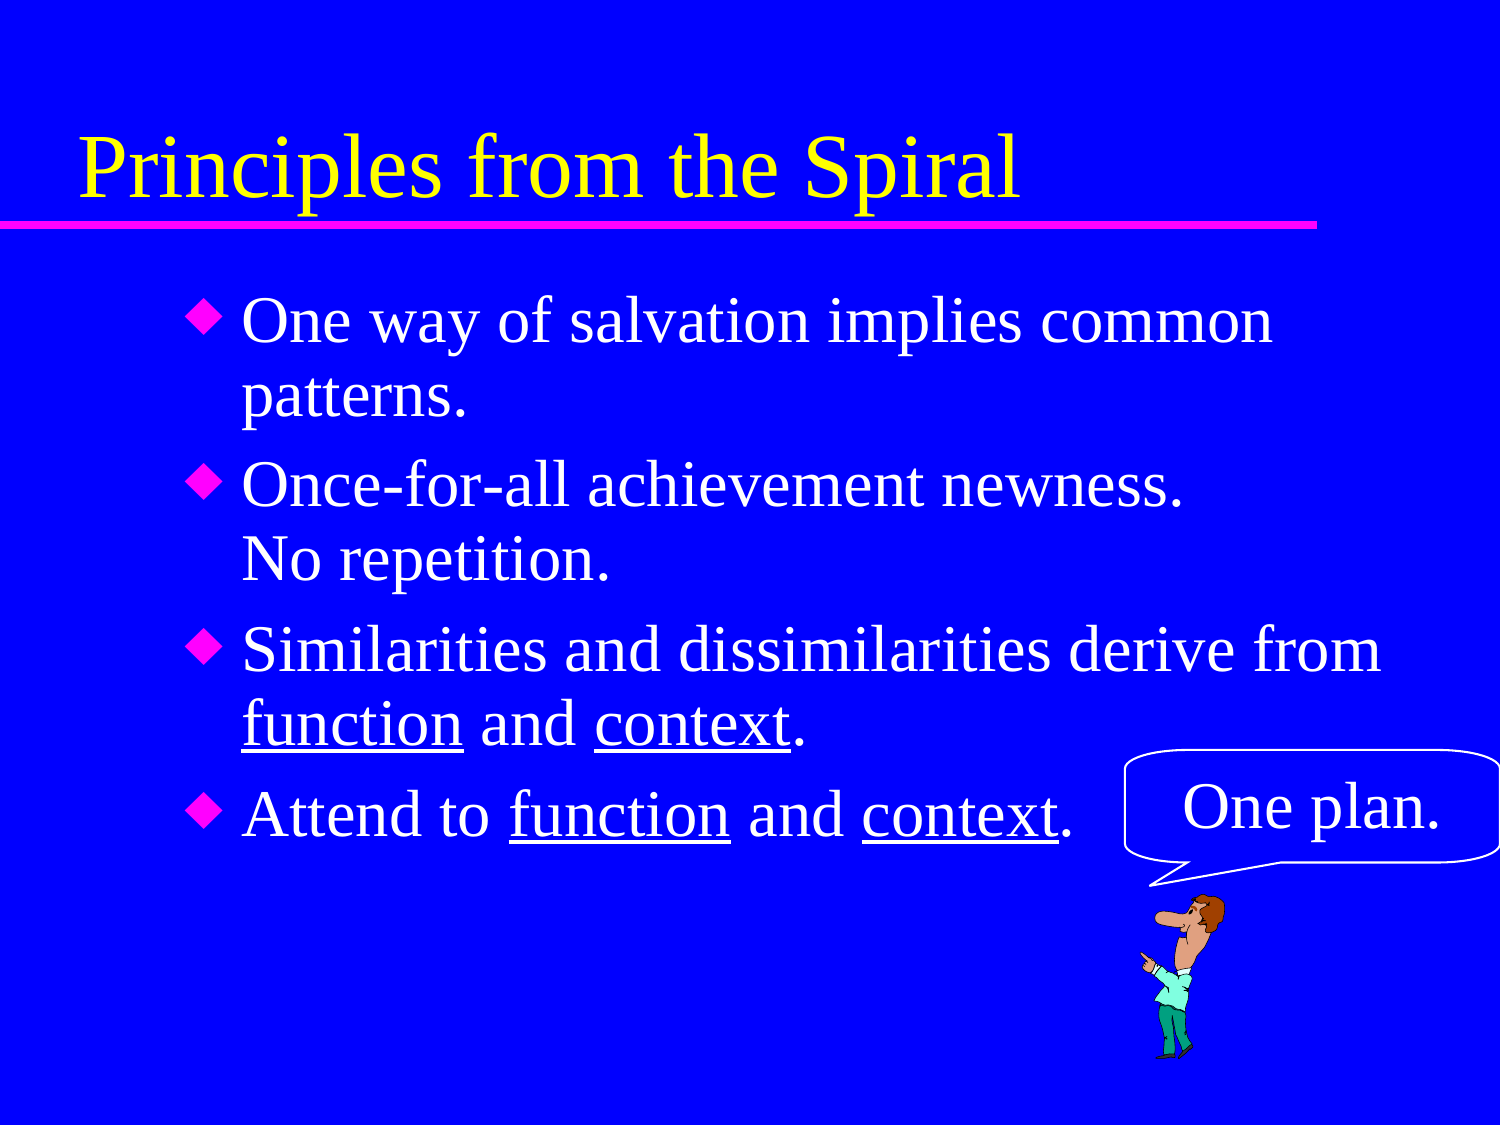

# Principles from the Spiral
One way of salvation implies common patterns.
Once-for-all achievement newness.
No repetition.
Similarities and dissimilarities derive from function and context.
Attend to function and context.
One plan.